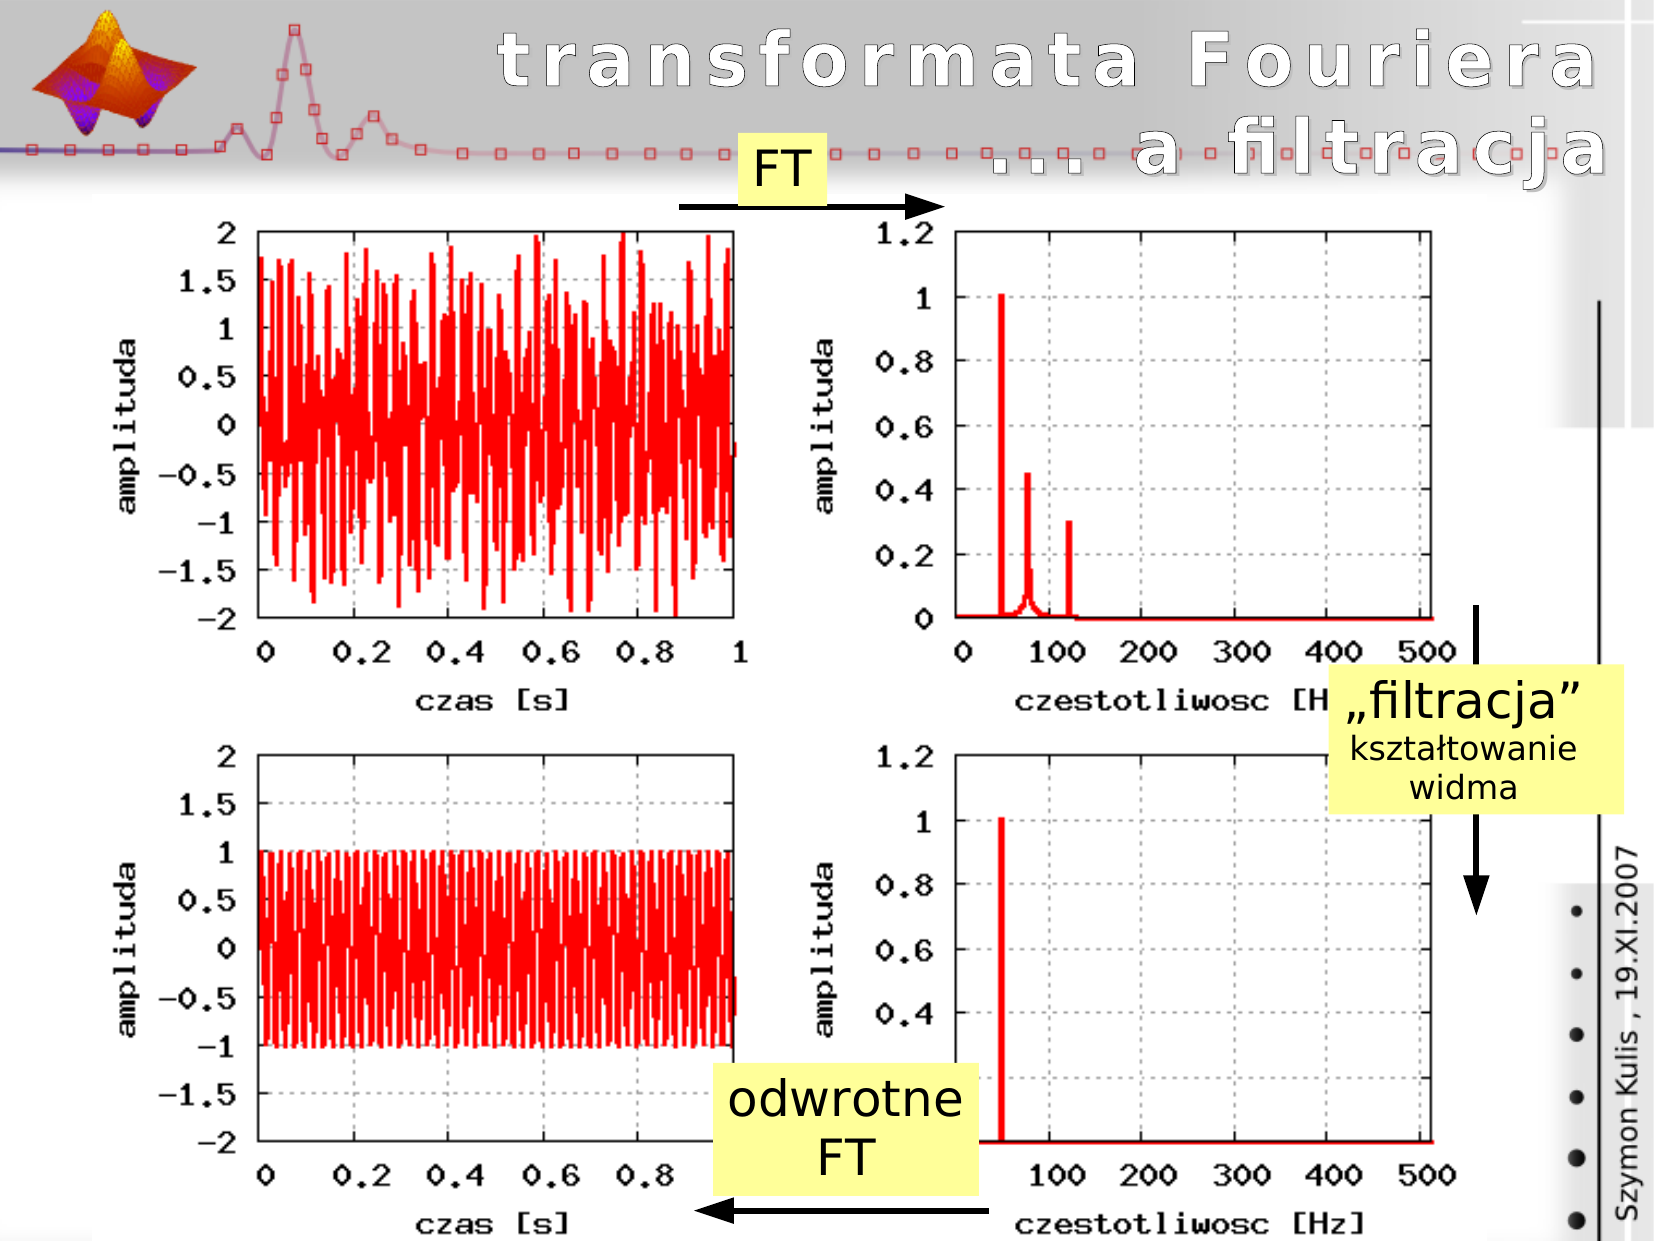

# transformata Fouriera ... a filtracja
FT
„filtracja”
kształtowanie widma
odwrotne
FT